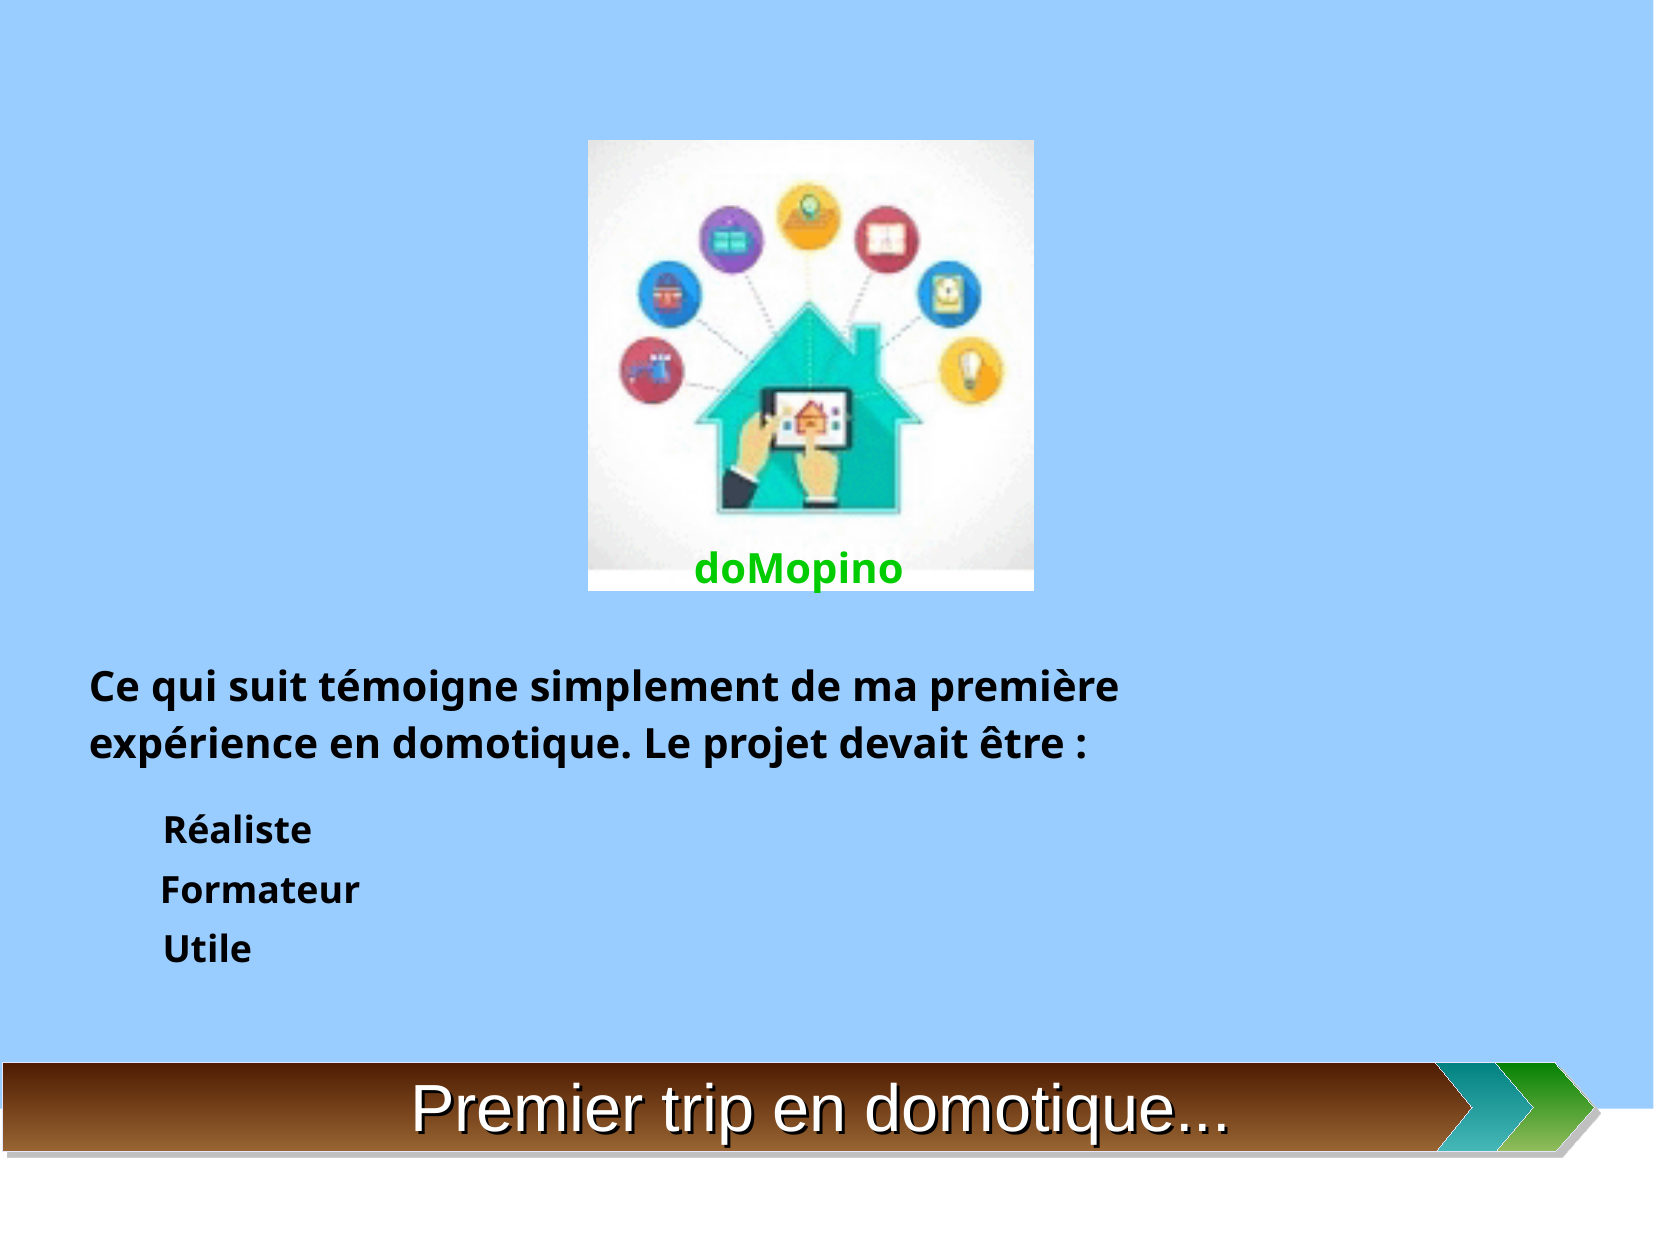

doMopino
Ce qui suit témoigne simplement de ma première
expérience en domotique. Le projet devait être :
Réaliste
Formateur
Utile
# Premier trip en domotique...